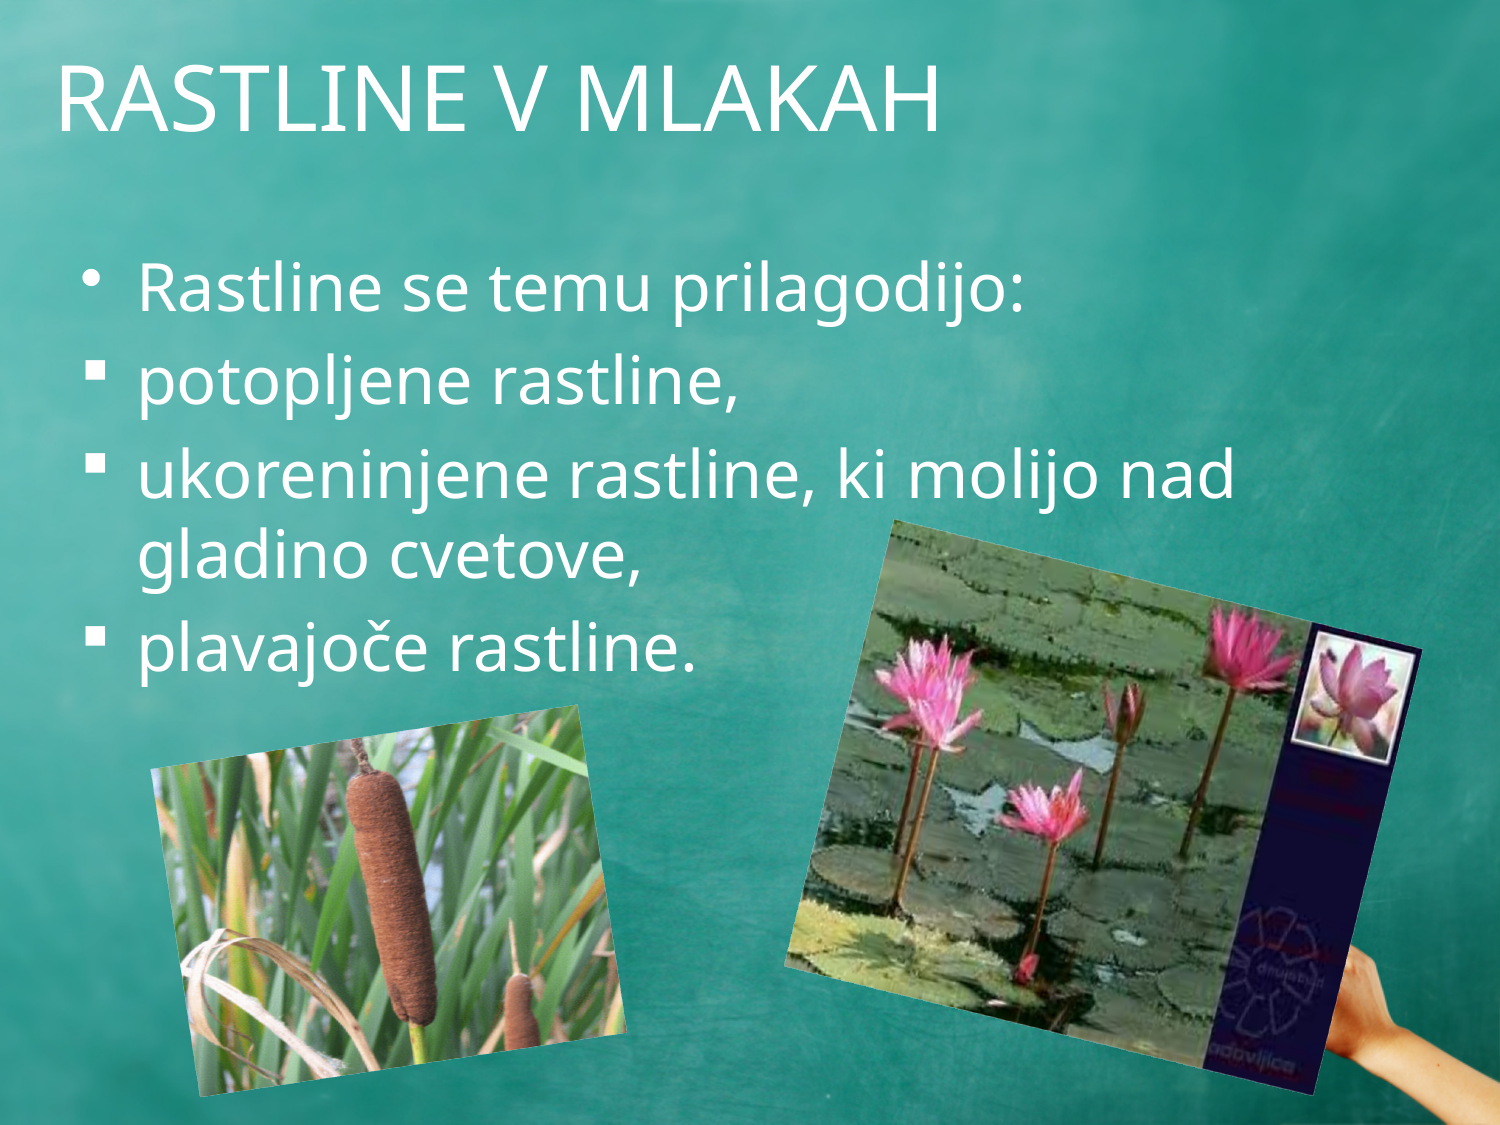

# RASTLINE V MLAKAH
Rastline se temu prilagodijo:
potopljene rastline,
ukoreninjene rastline, ki molijo nad gladino cvetove,
plavajoče rastline.